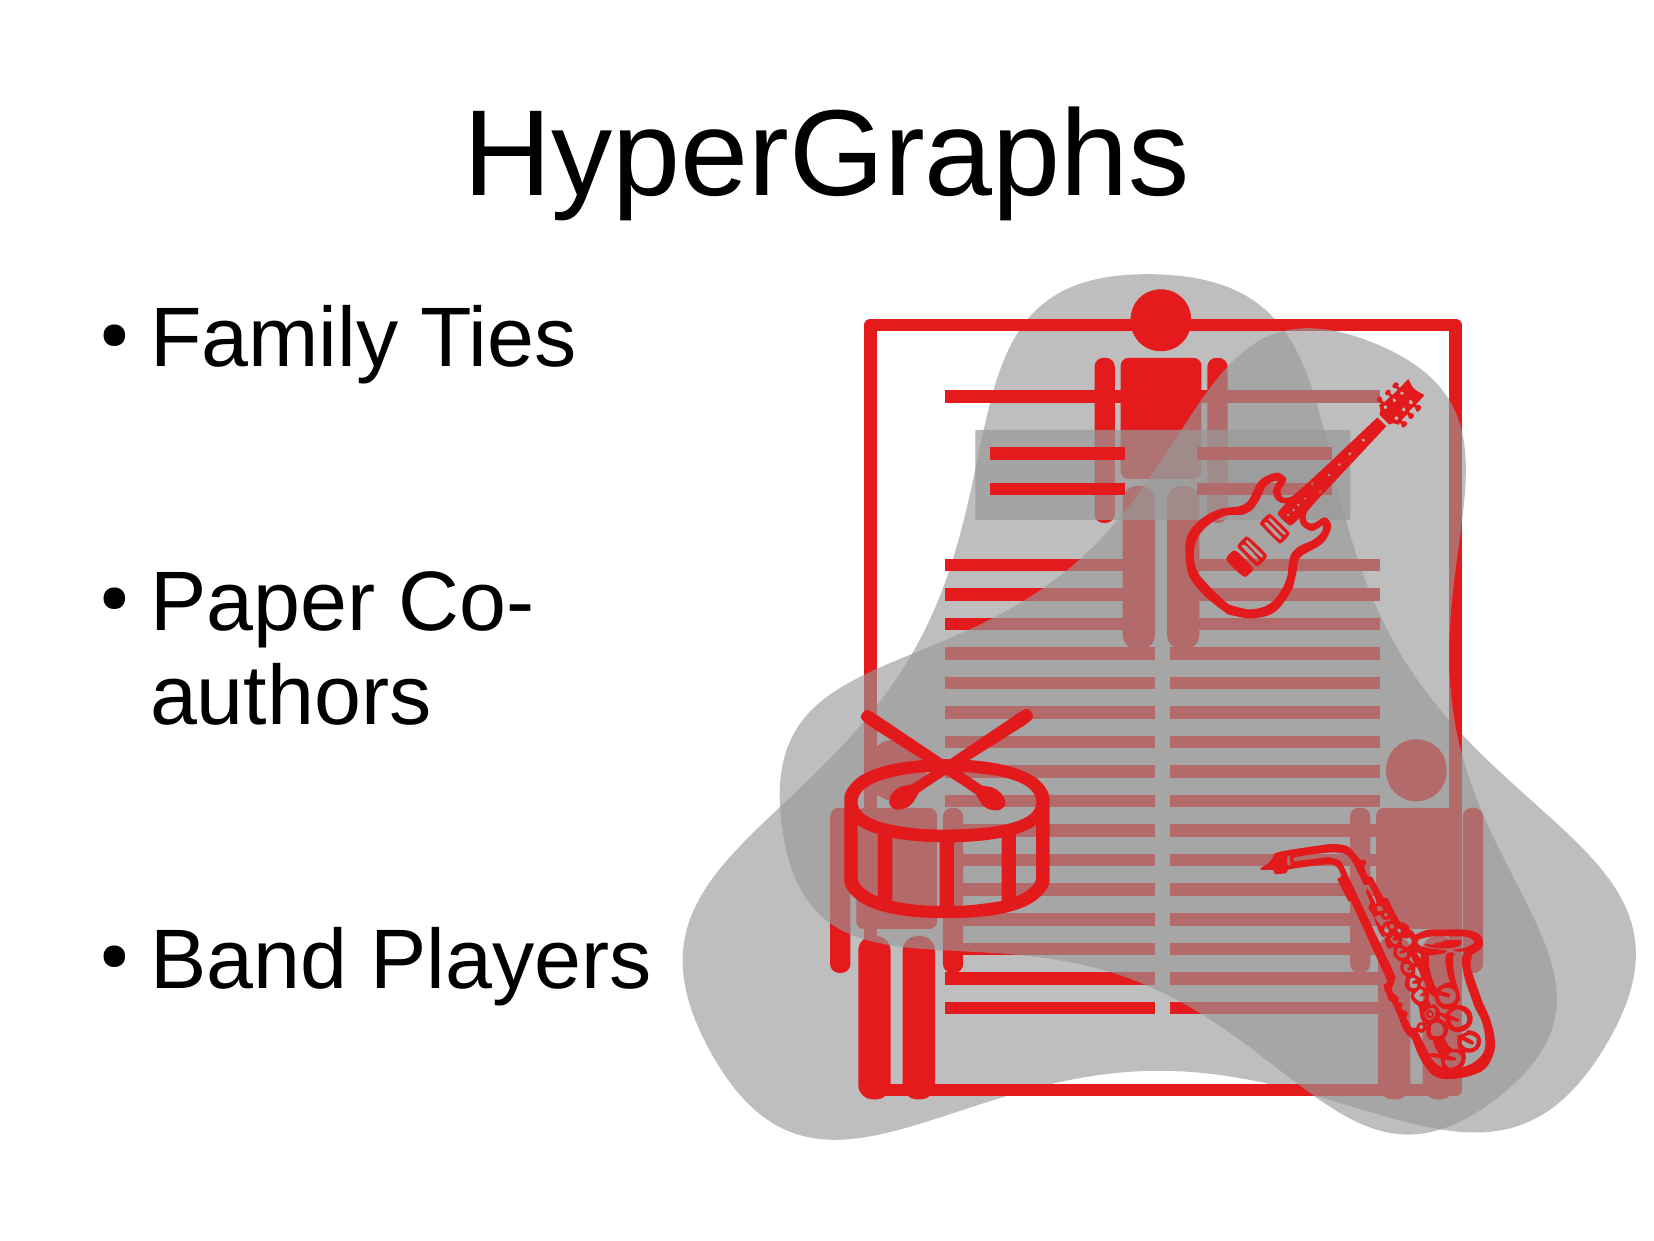

# HyperGraphs
Family Ties
Paper Co-authors
Band Players